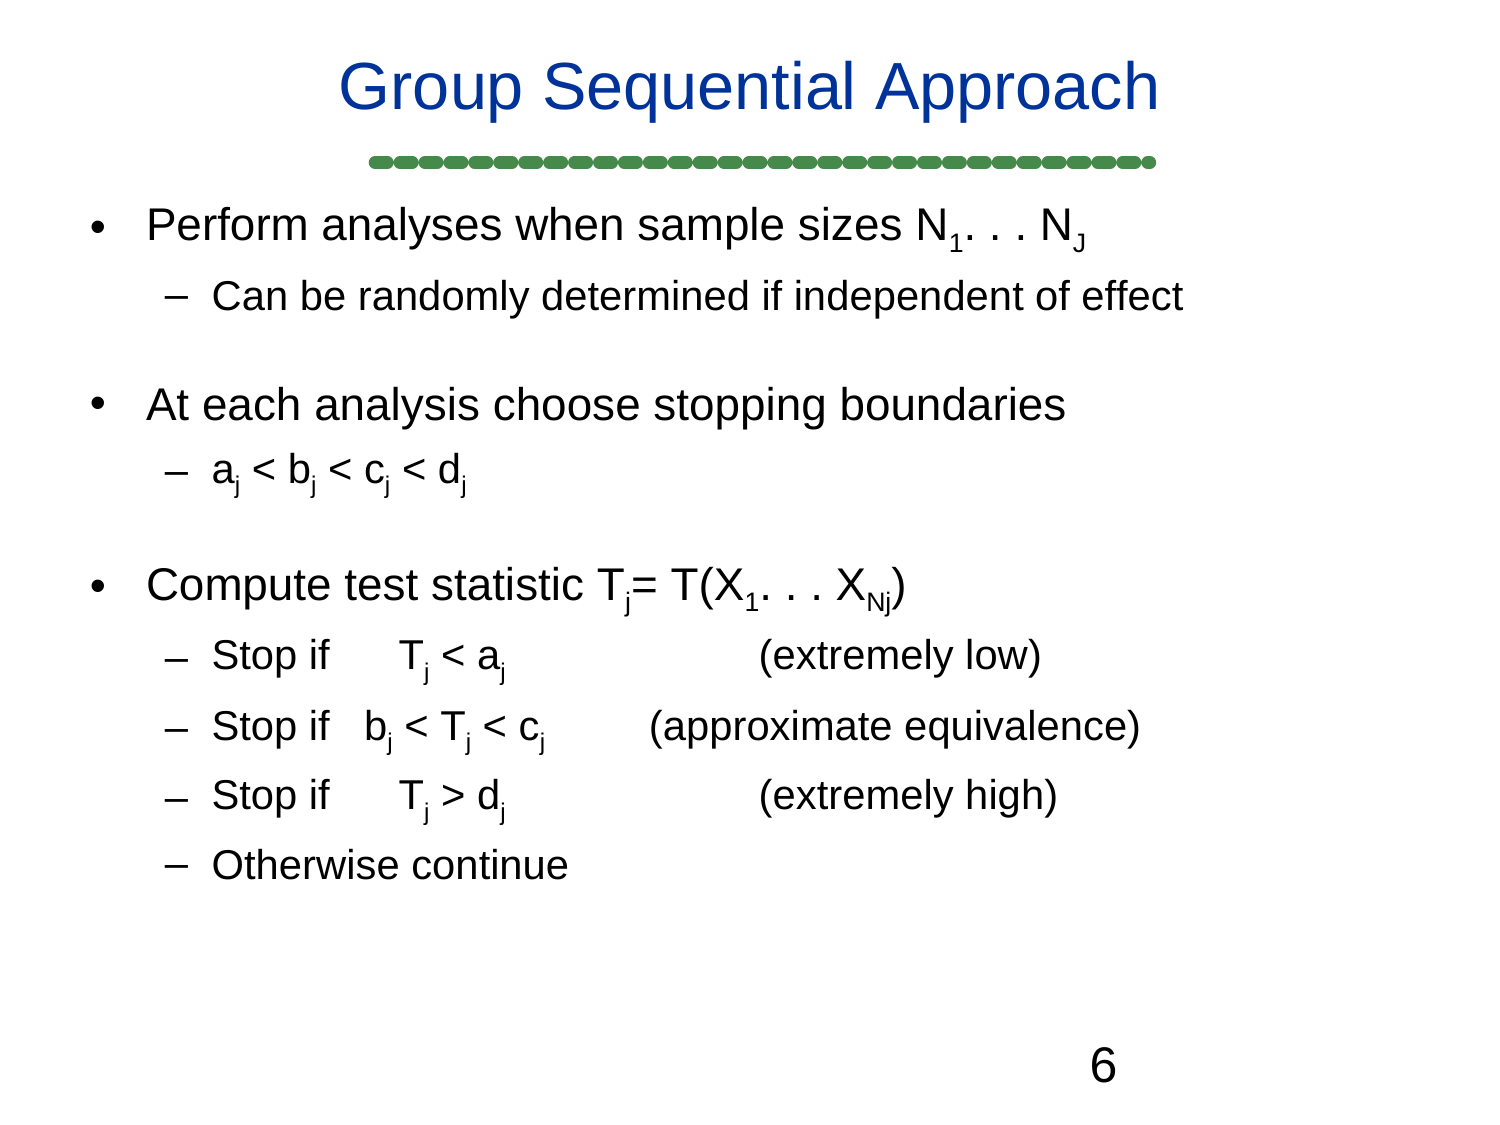

# Group Sequential Approach
Perform analyses when sample sizes N1. . . NJ
Can be randomly determined if independent of effect
At each analysis choose stopping boundaries
aj < bj < cj < dj
Compute test statistic Tj= T(X1. . . XNj)
Stop if Tj < aj (extremely low)
Stop if bj < Tj < cj (approximate equivalence)
Stop if Tj > dj (extremely high)
Otherwise continue
6